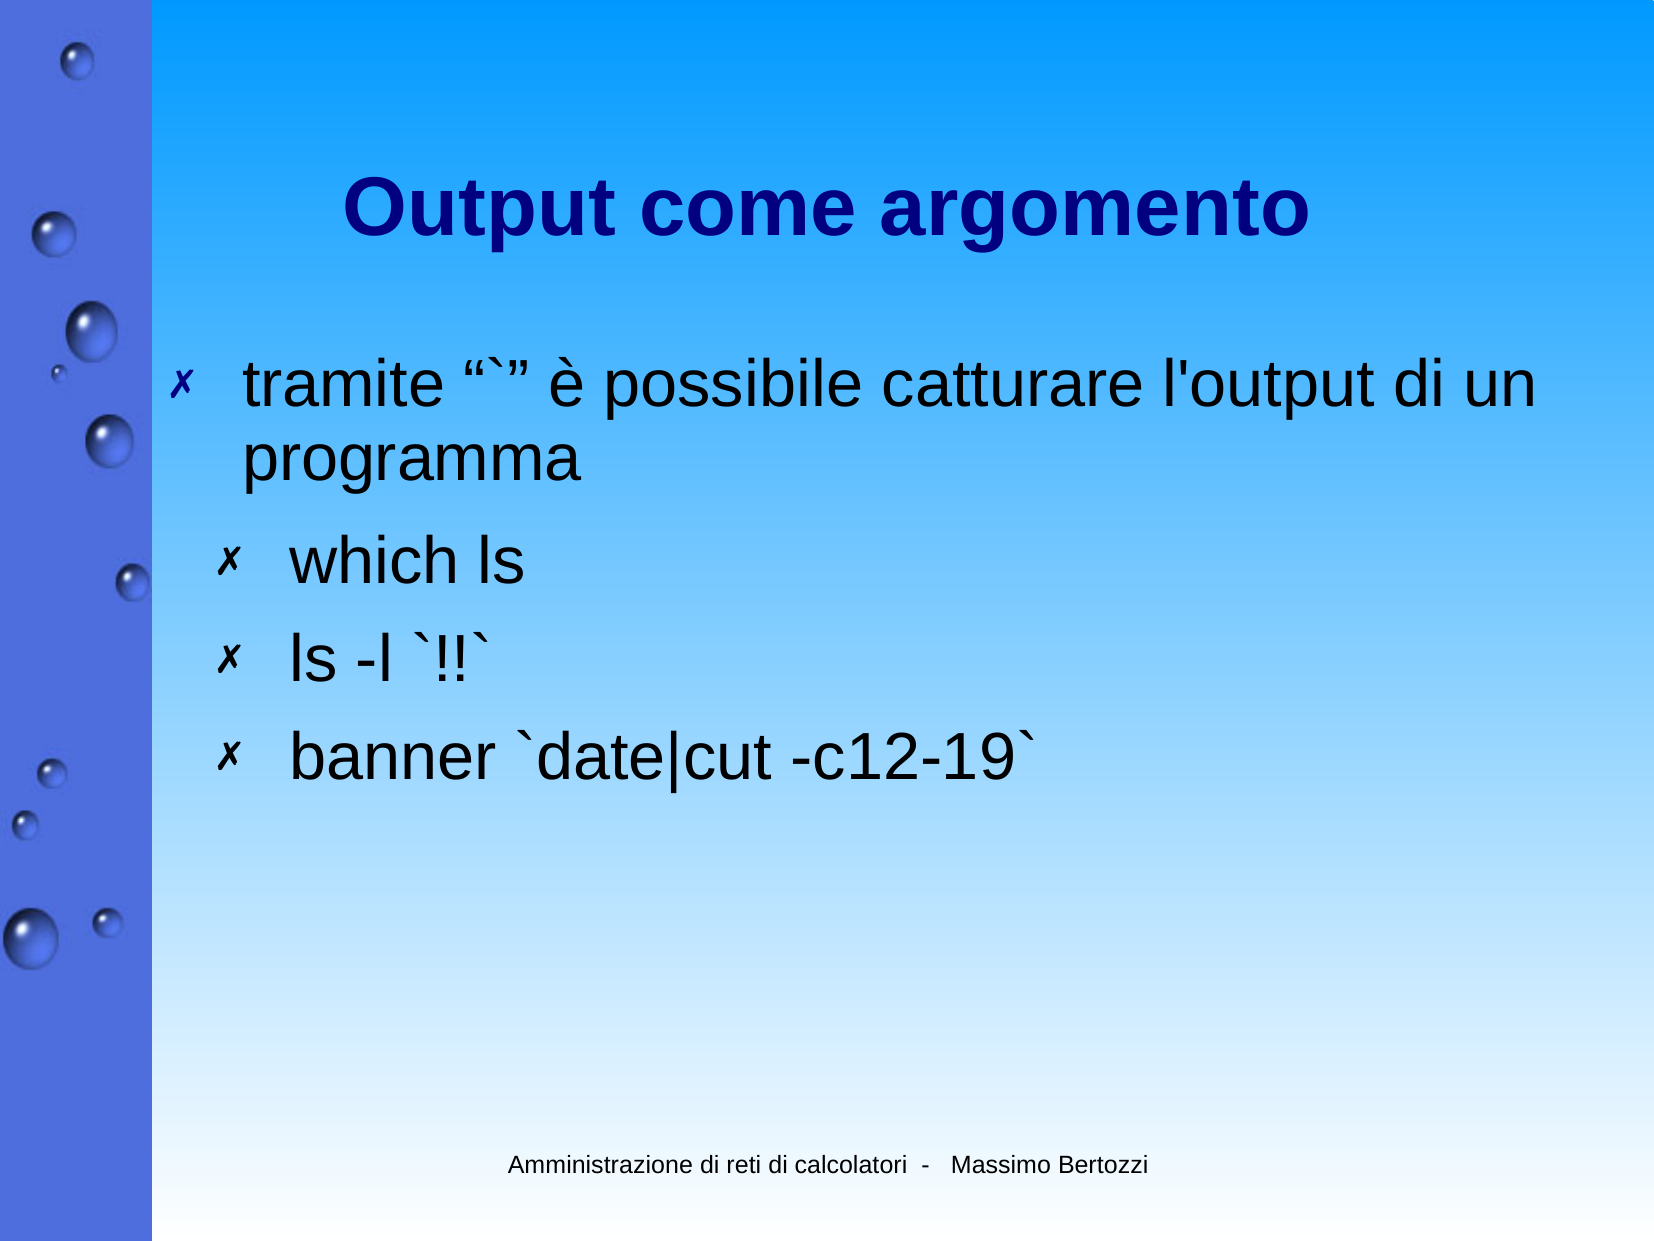

# Output come argomento
tramite “`” è possibile catturare l'output di un programma
which ls
ls -l `!!`
banner `date|cut -c12-19`